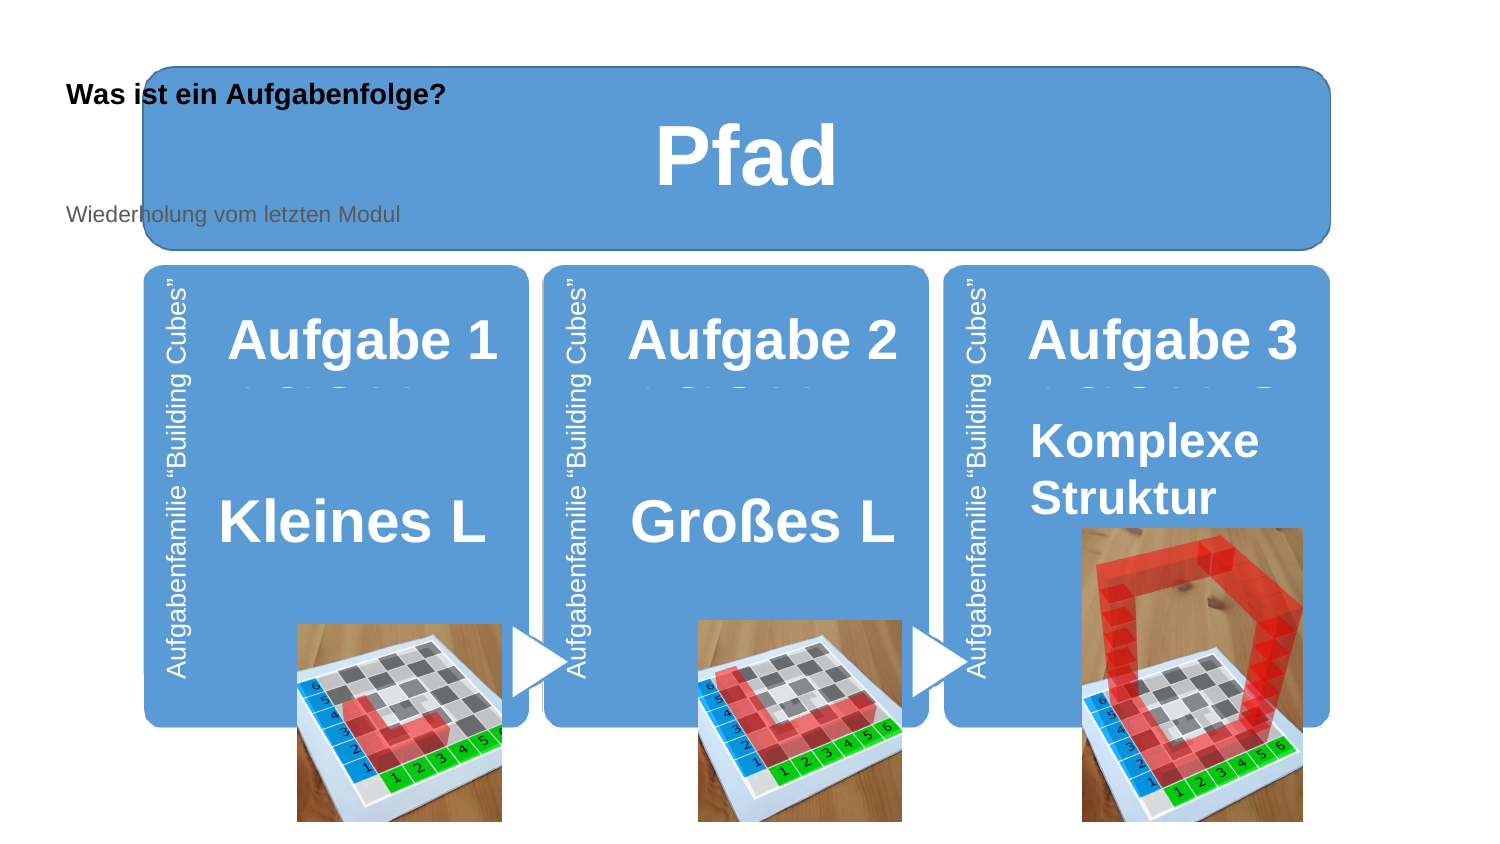

# Was ist ein Aufgabenfolge?
Pfad
Wiederholung vom letzten Modul
Aufgabe 1
Aufgabe 2
Aufgabe 3
Kleines L
Großes L
Komplexe
Struktur
Aufgabenfamilie “Building Cubes”
Aufgabenfamilie “Building Cubes”
Aufgabenfamilie “Building Cubes”